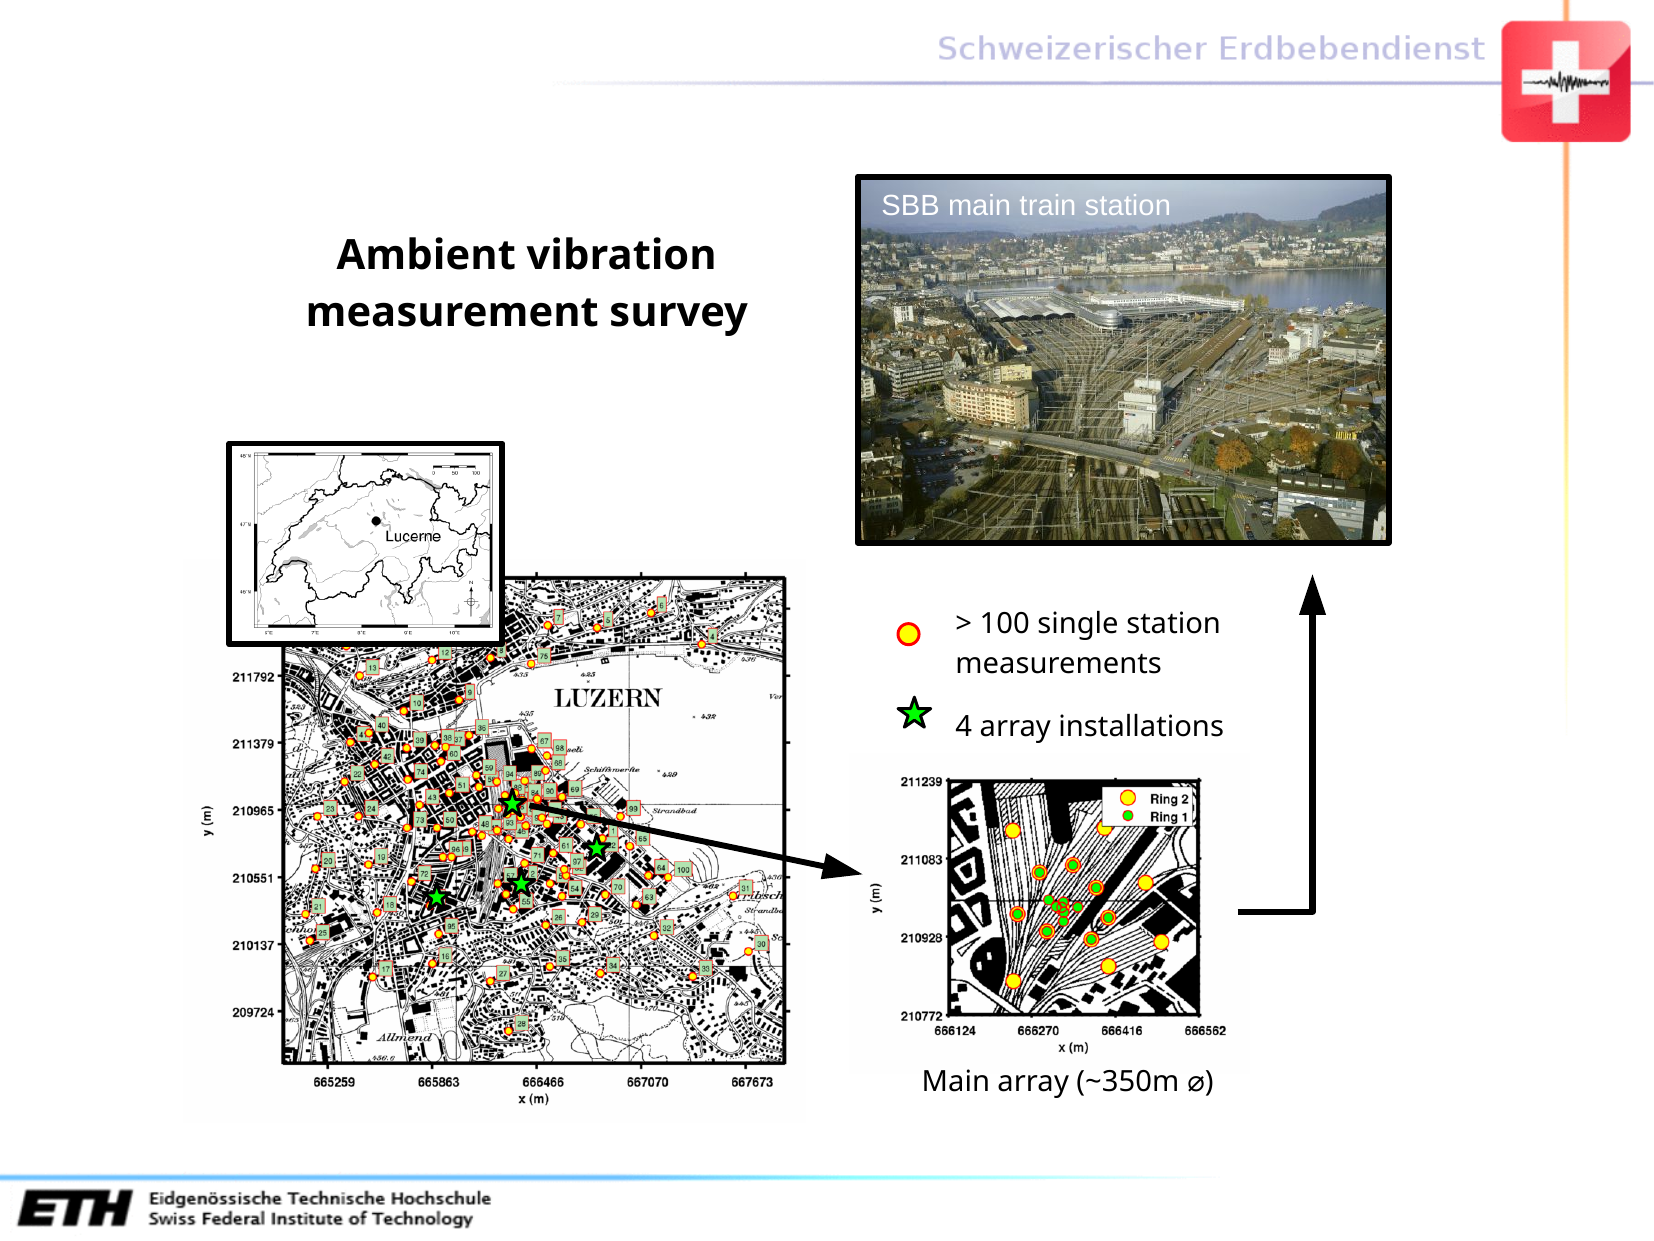

SBB main train station
Ambient vibration
measurement survey
> 100 single station measurements
4 array installations
Main array (~350m ⌀)